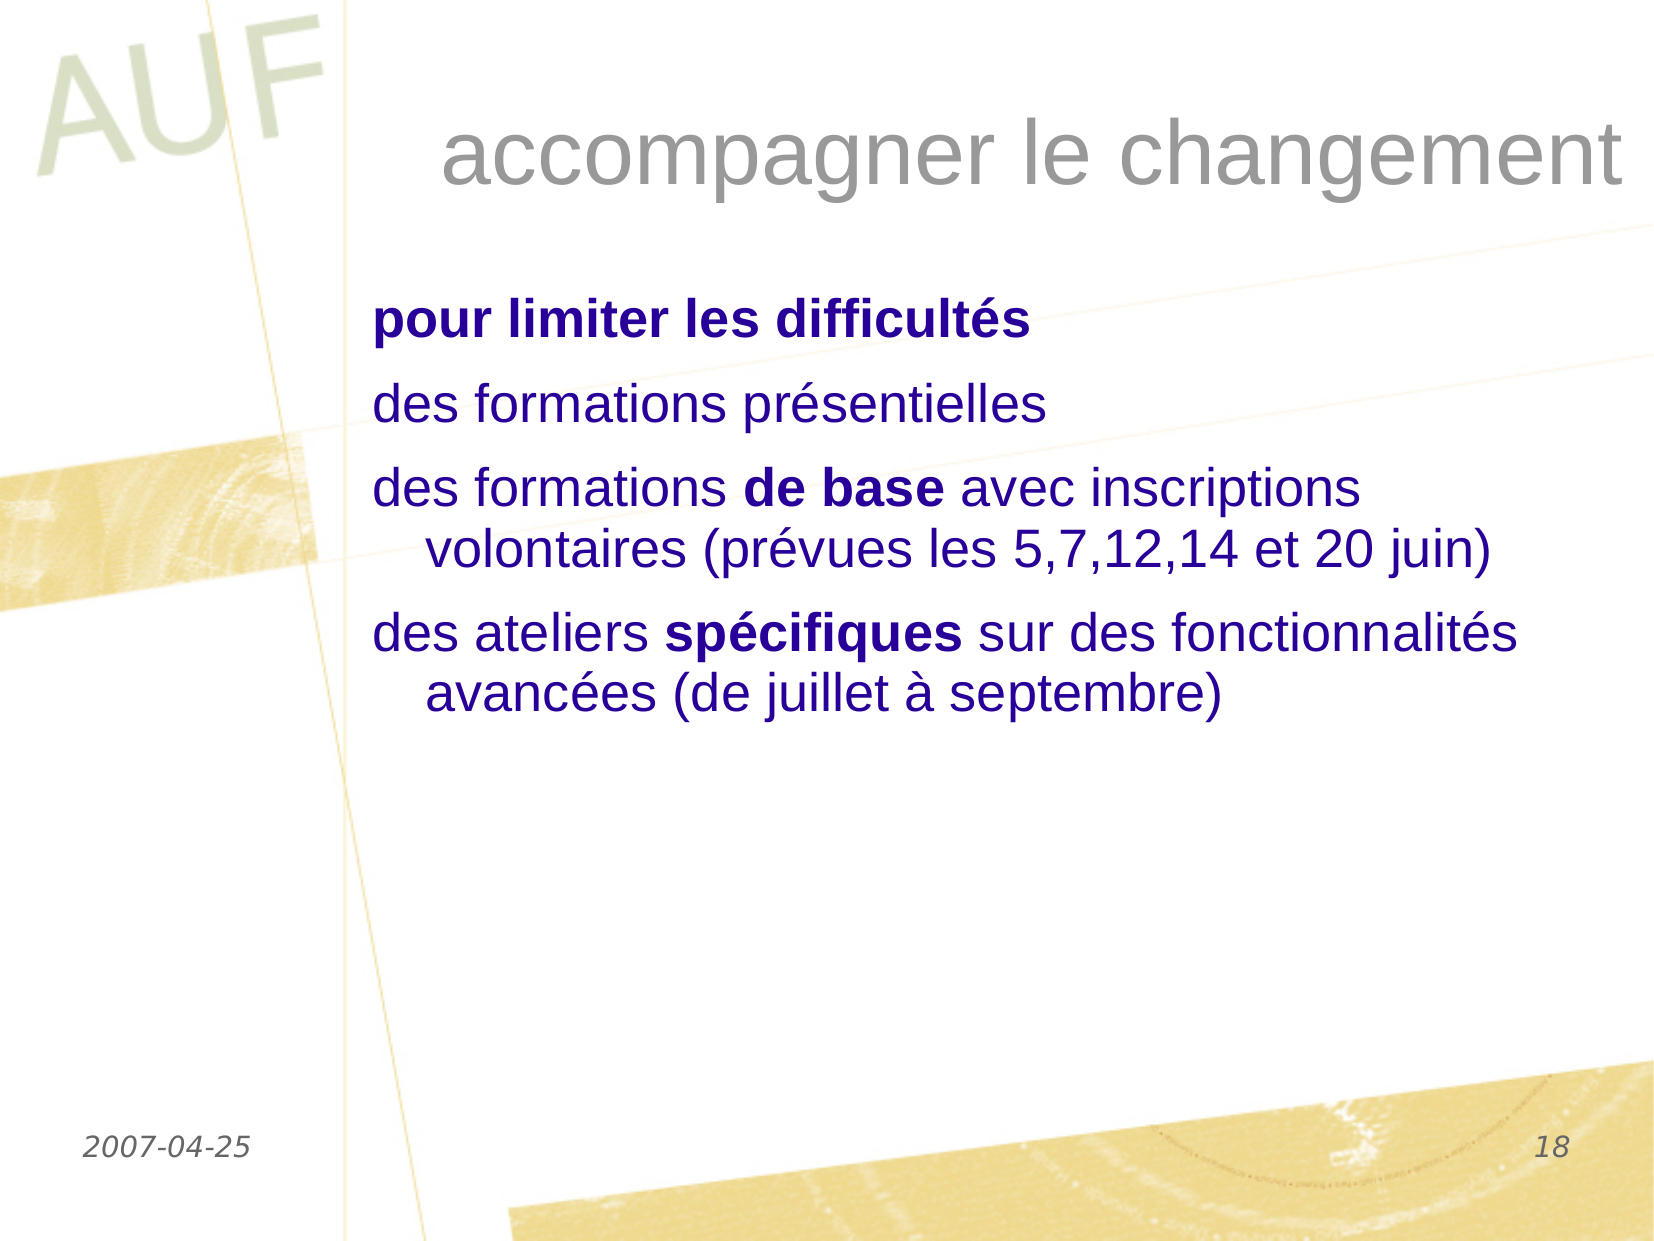

# accompagner le changement
pour limiter les difficultés
des formations présentielles
des formations de base avec inscriptions volontaires (prévues les 5,7,12,14 et 20 juin)
des ateliers spécifiques sur des fonctionnalités avancées (de juillet à septembre)
2007-04-25
18